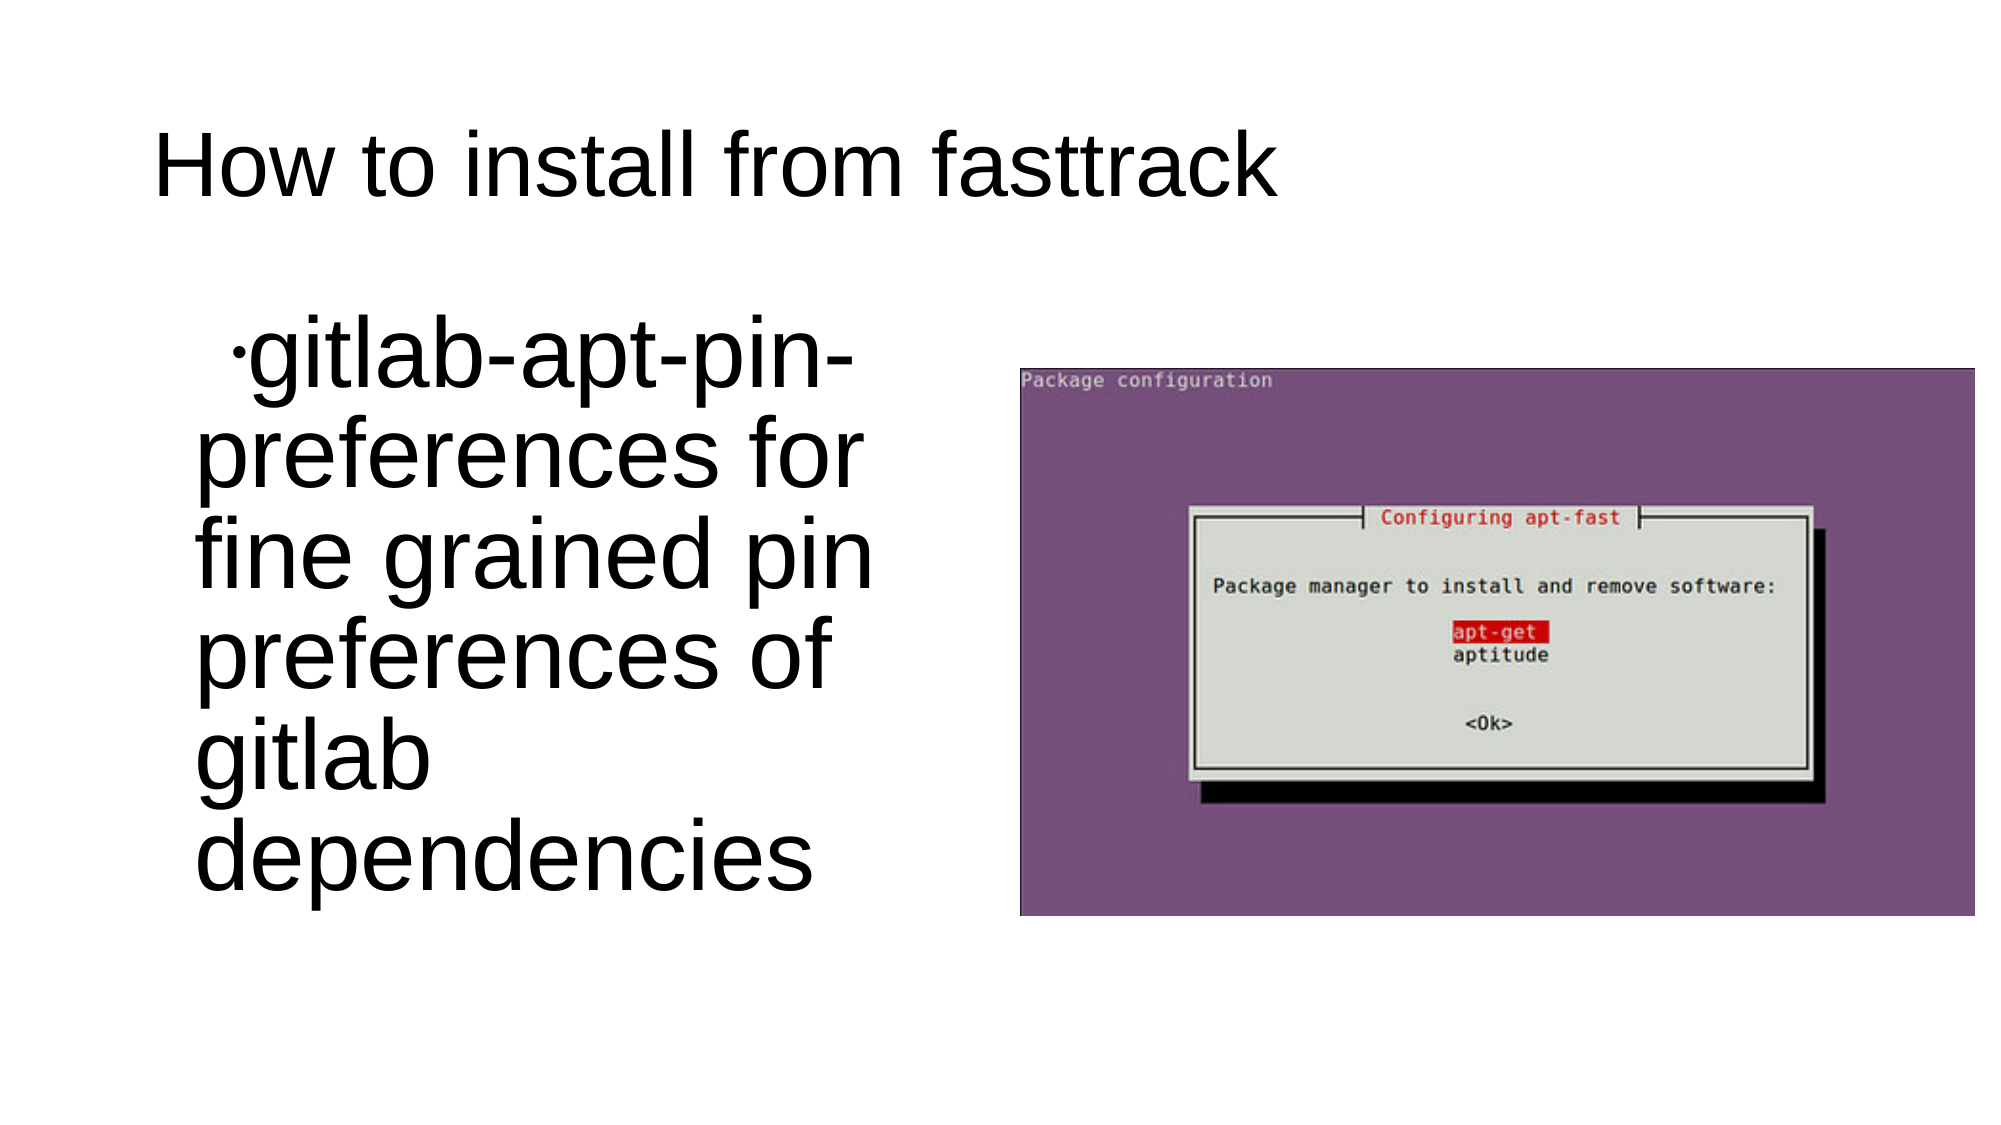

# How to install from fasttrack
gitlab-apt-pin-preferences for fine grained pin preferences of gitlab dependencies